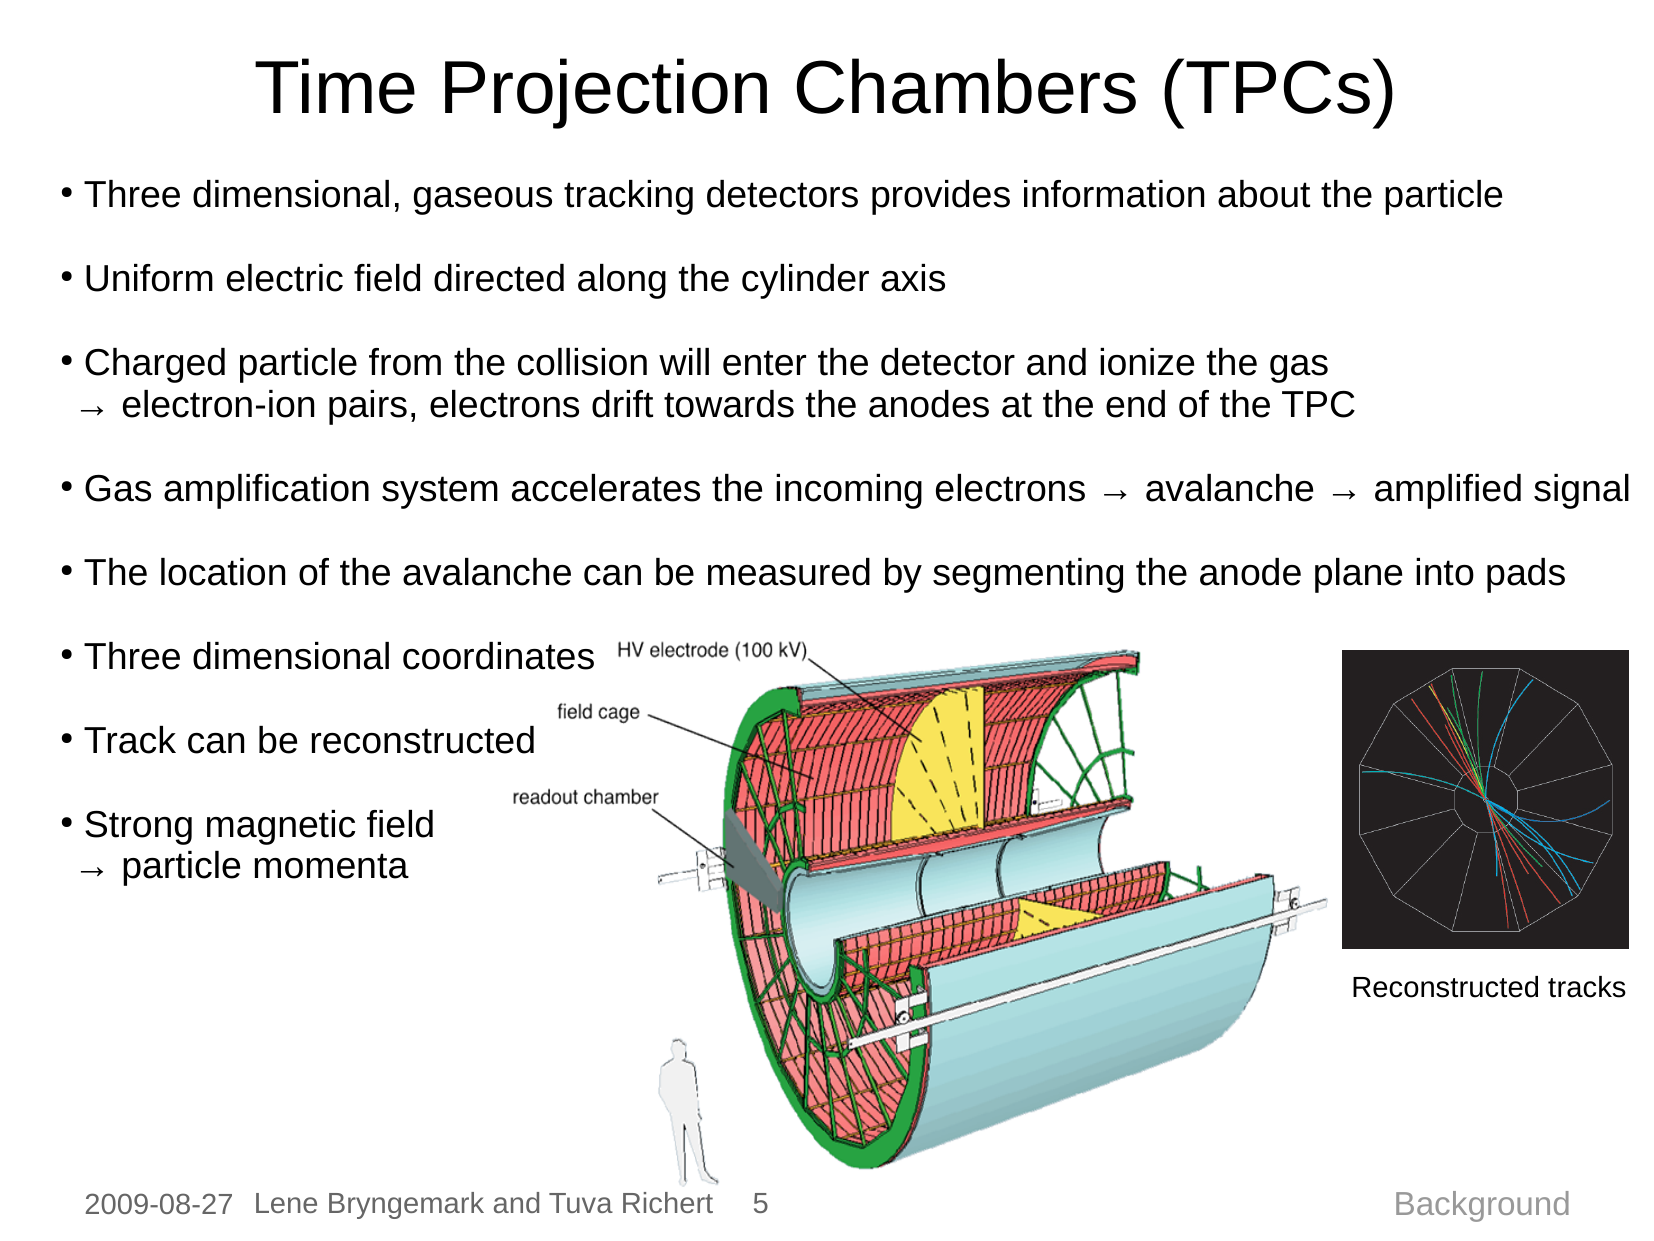

Time Projection Chambers (TPCs)
 Three dimensional, gaseous tracking detectors provides information about the particle
 Uniform electric field directed along the cylinder axis
 Charged particle from the collision will enter the detector and ionize the gas
→ electron-ion pairs, electrons drift towards the anodes at the end of the TPC
 Gas amplification system accelerates the incoming electrons → avalanche → amplified signal
 The location of the avalanche can be measured by segmenting the anode plane into pads
 Three dimensional coordinates
 Track can be reconstructed
 Strong magnetic field
→ particle momenta
Reconstructed tracks
# Background
Lene Bryngemark and Tuva Richert
5
2009-08-27